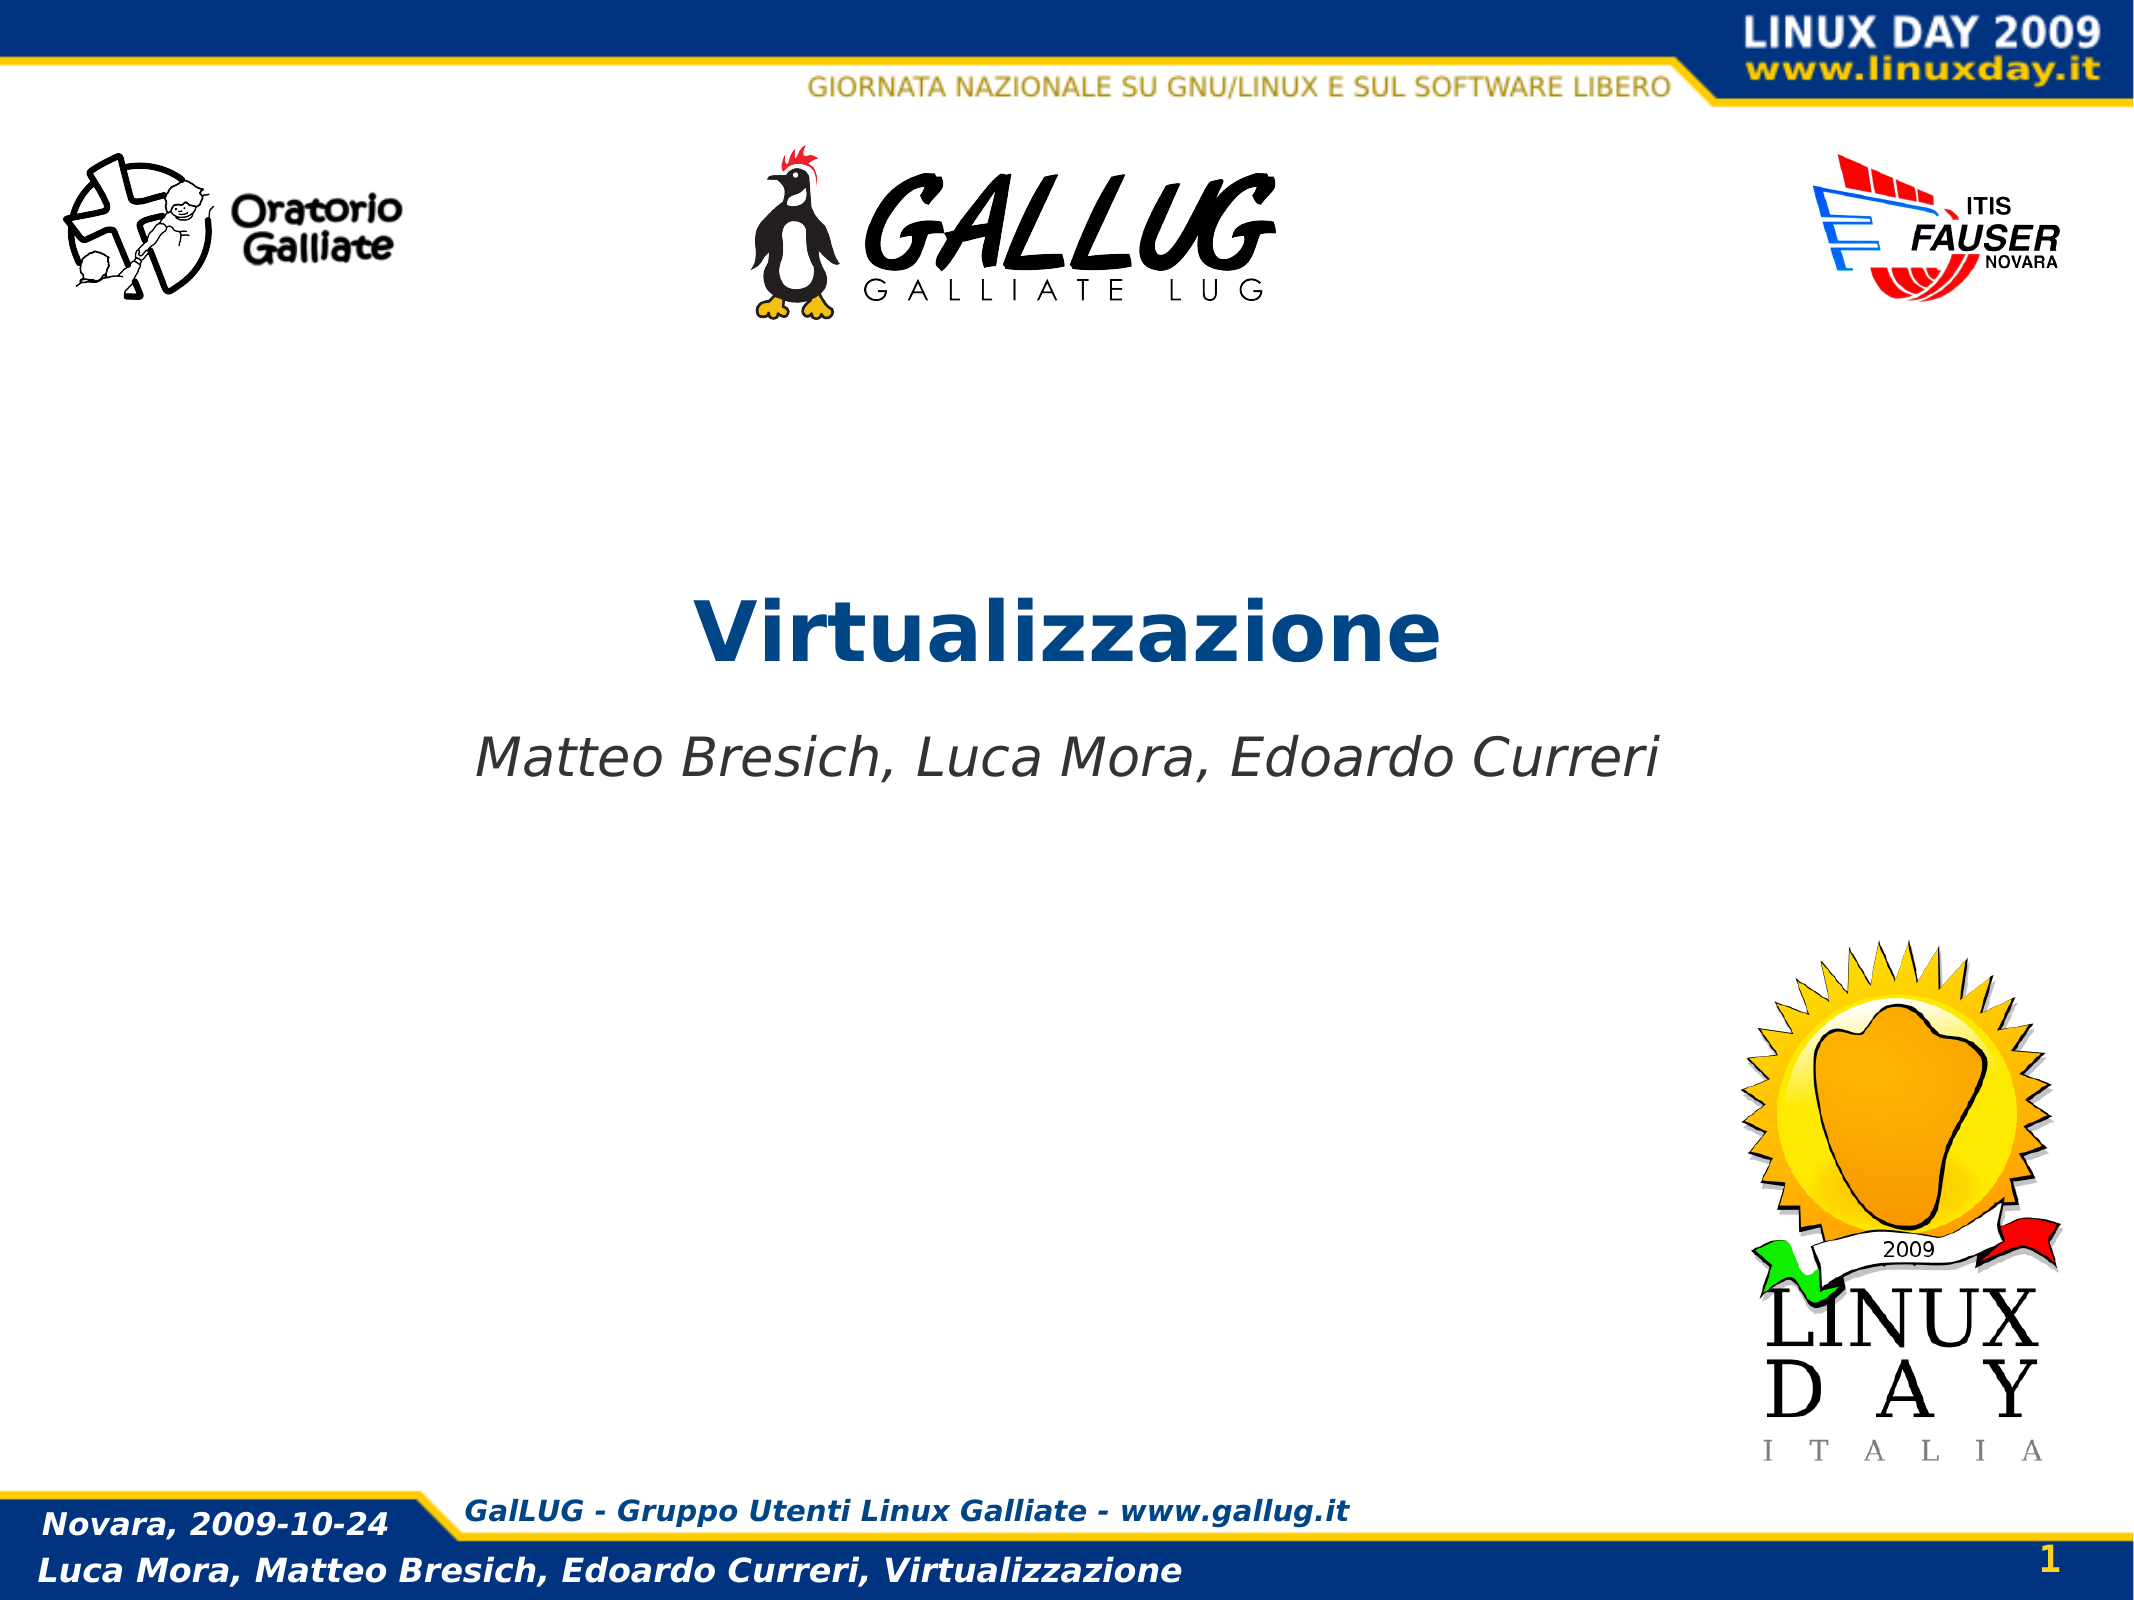

Virtualizzazione
Matteo Bresich, Luca Mora, Edoardo Curreri